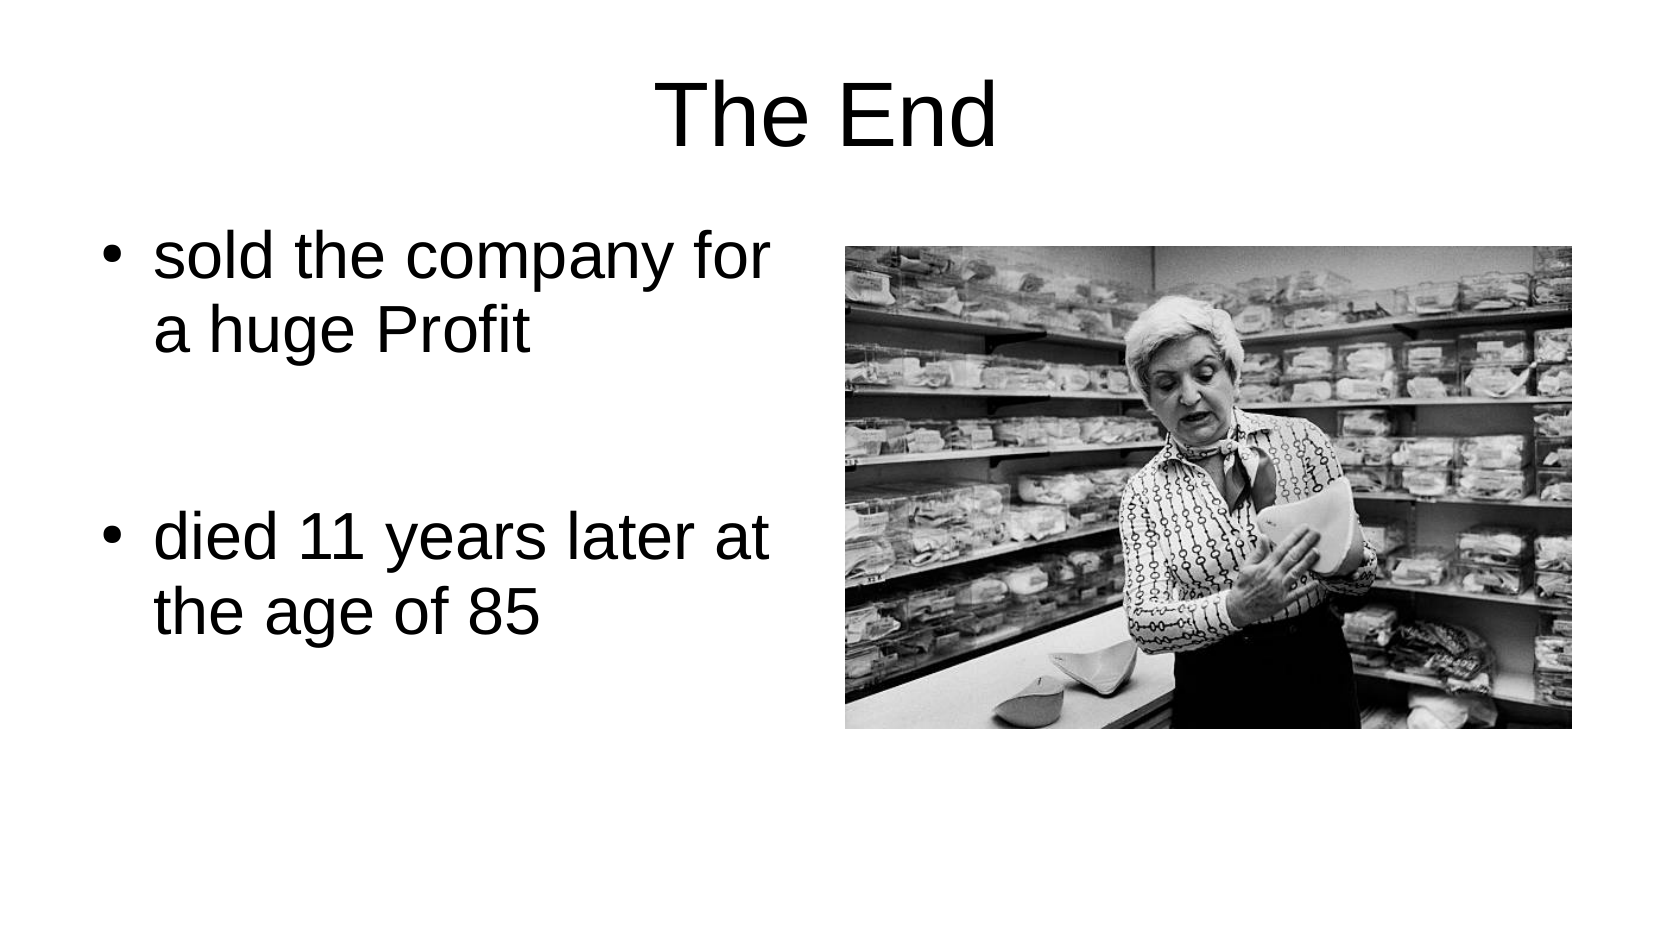

# The End
sold the company for a huge Profit
died 11 years later at the age of 85